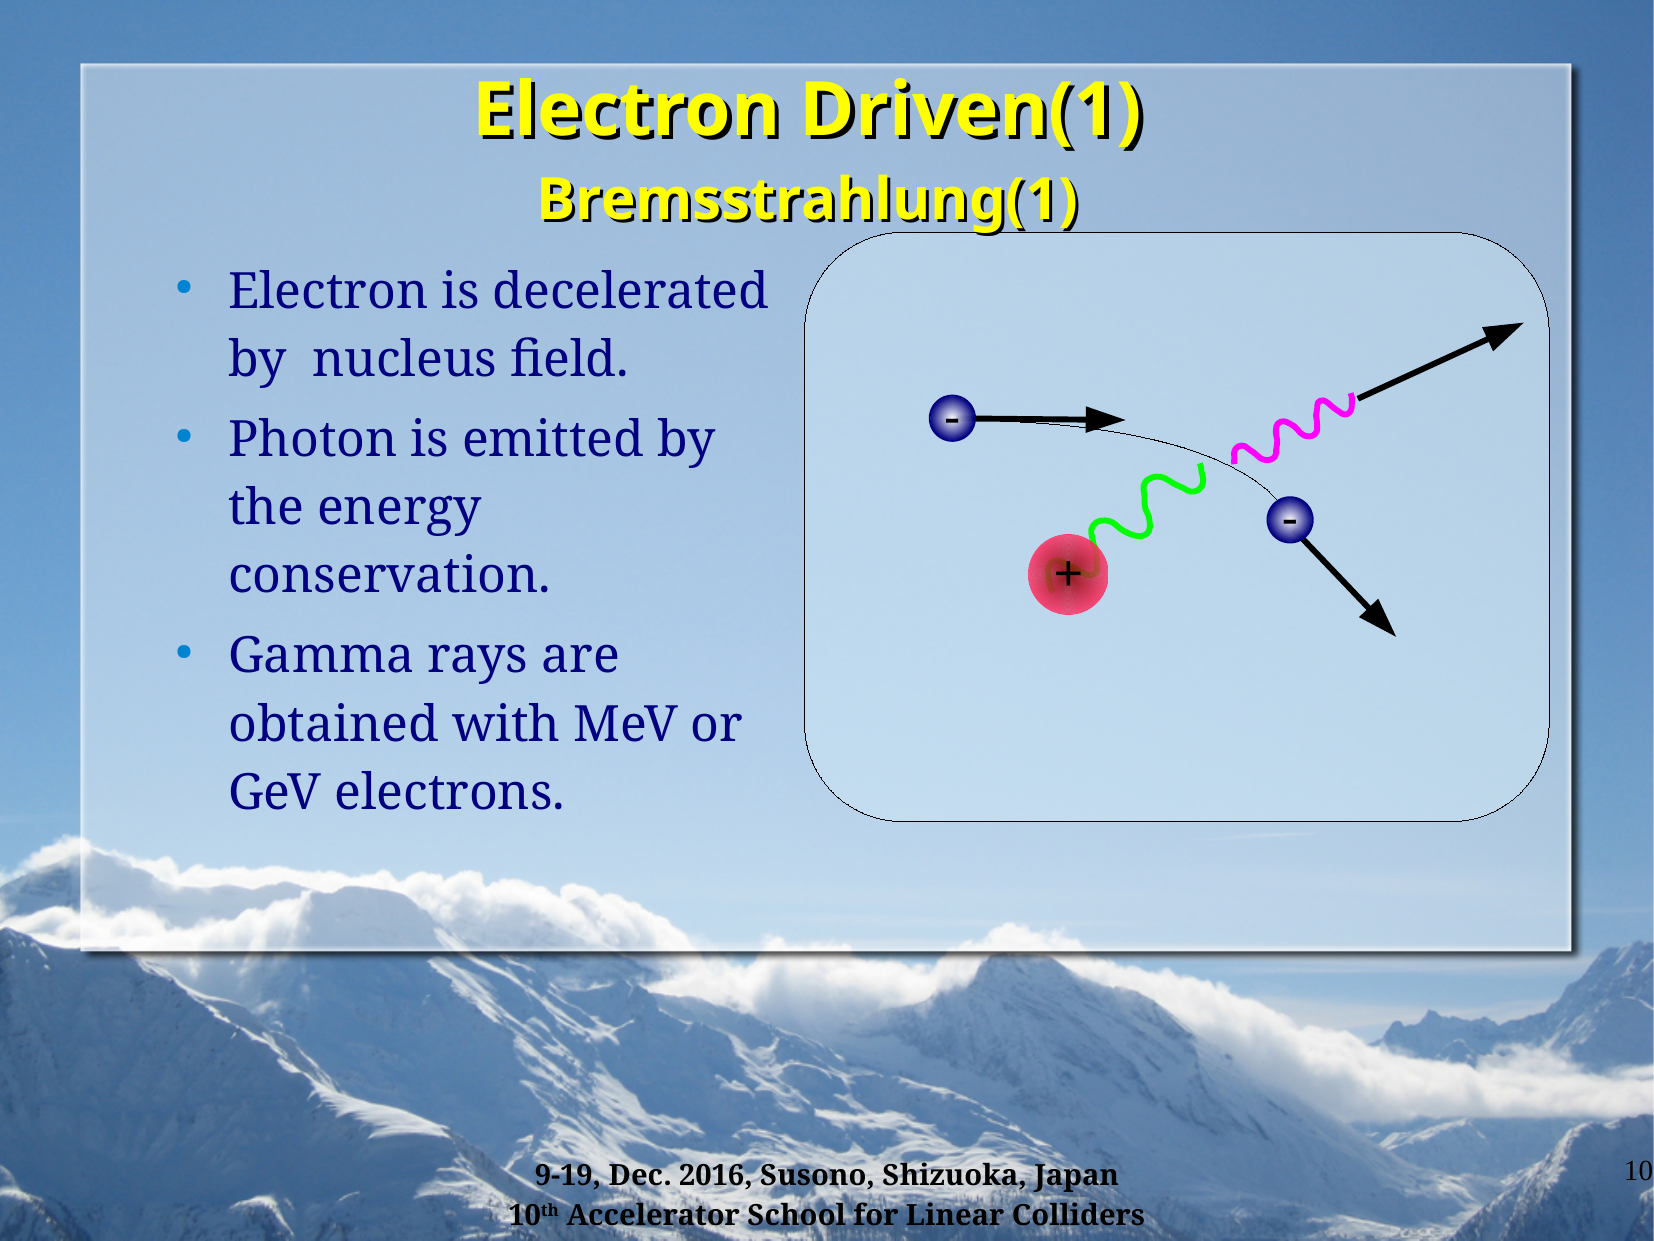

# Electron Driven(1) Bremsstrahlung(1)
Electron is decelerated by nucleus field.
Photon is emitted by the energy conservation.
Gamma rays are obtained with MeV or GeV electrons.
-
-
+
10